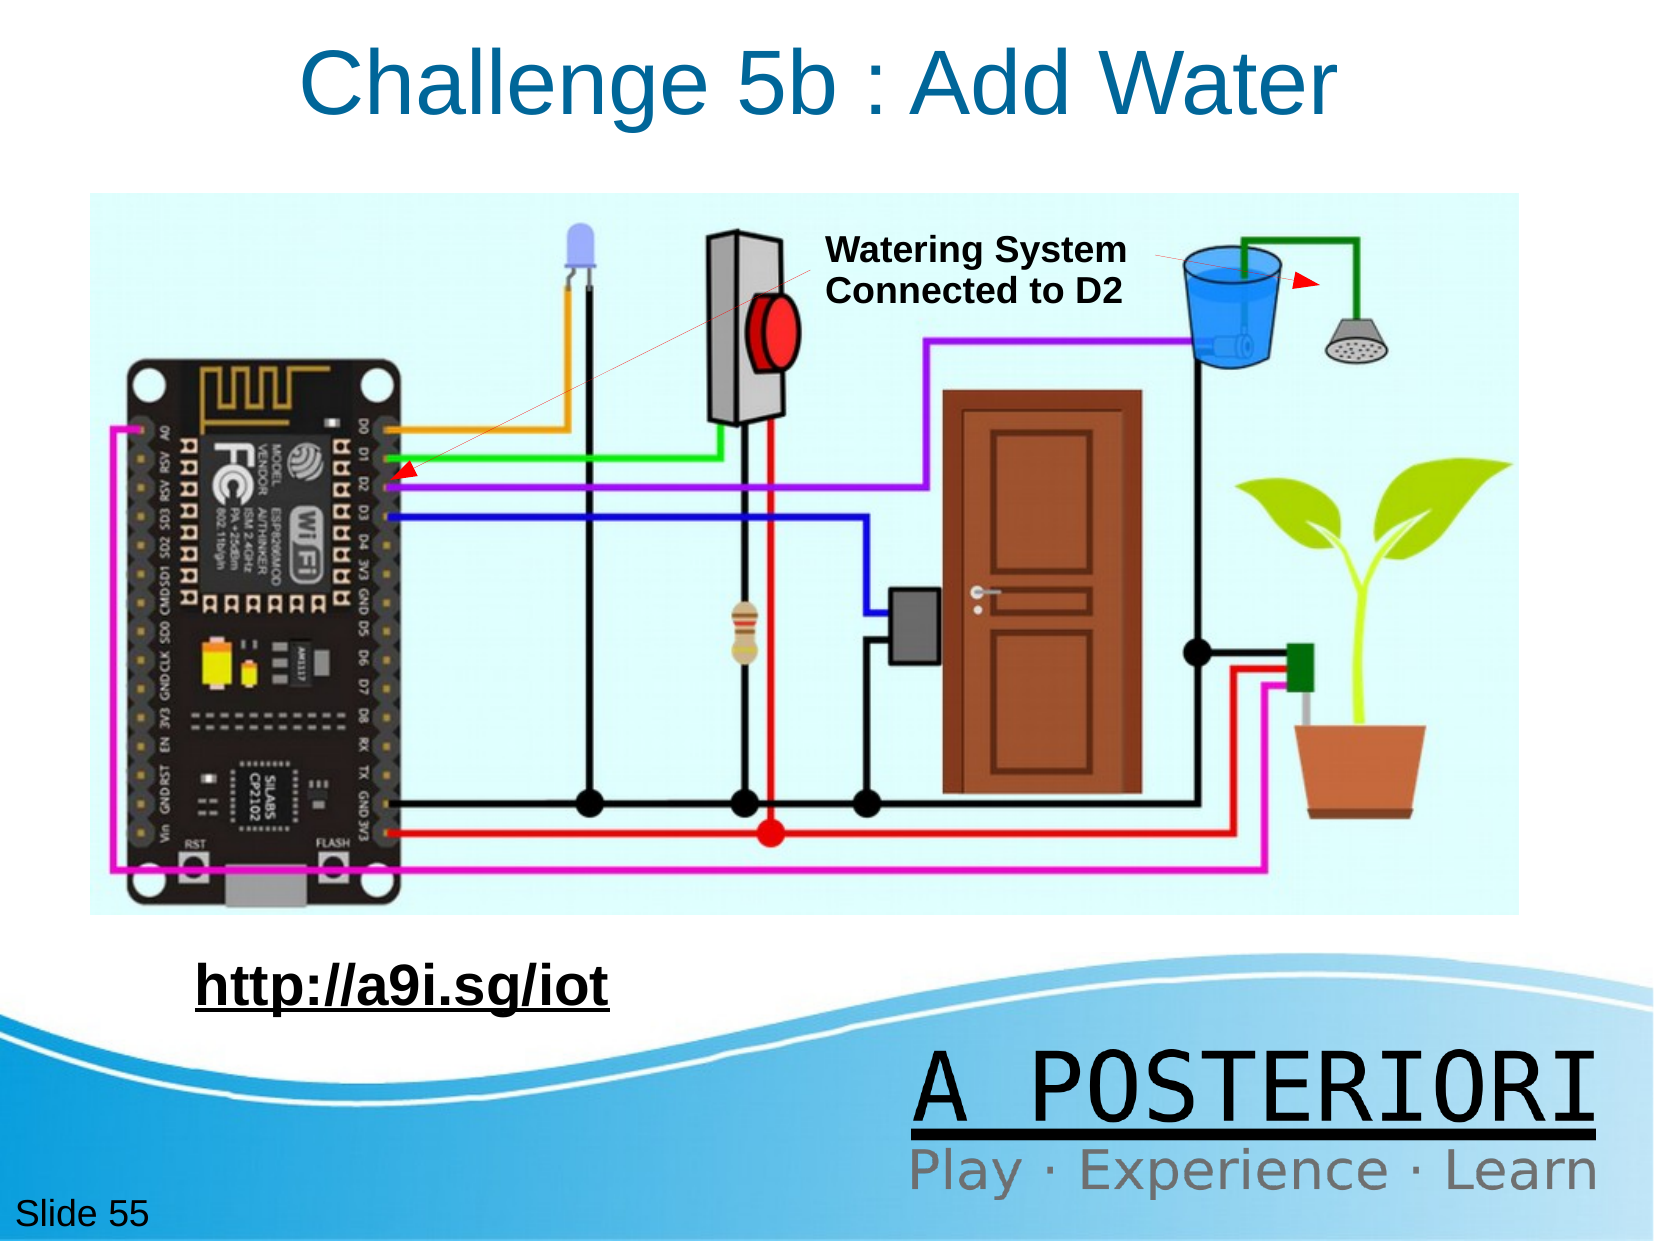

# Challenge 5b : Add Water
Watering System
Connected to D2
http://a9i.sg/iot